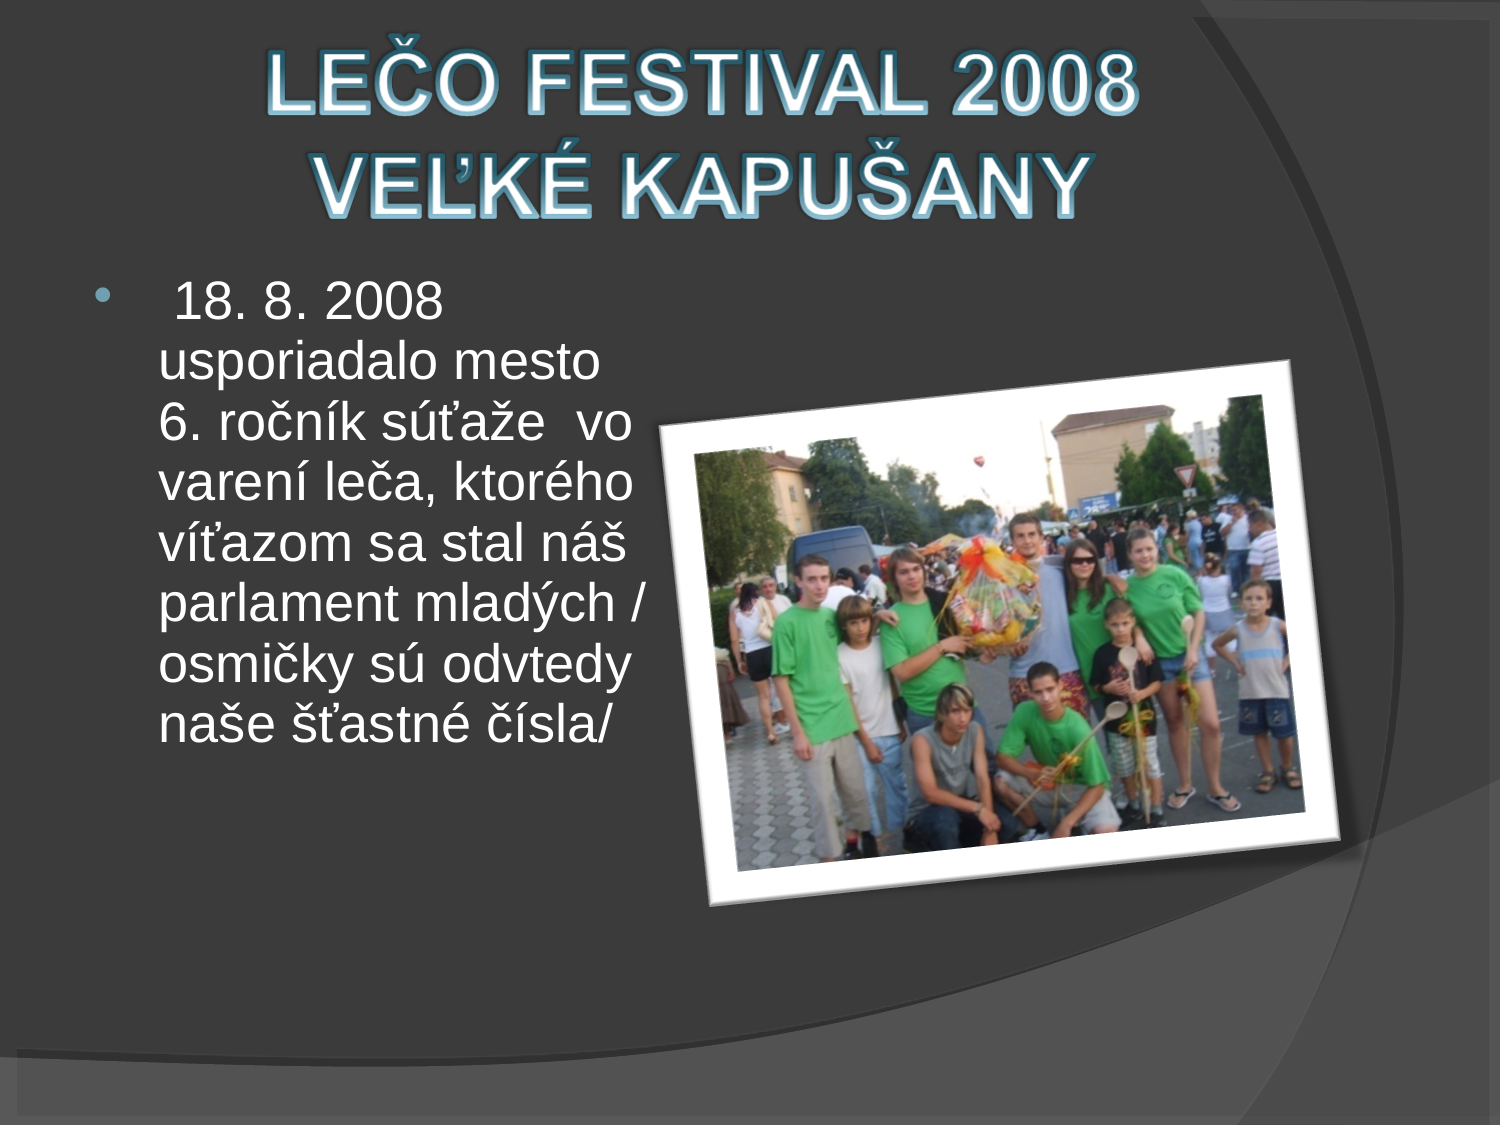

# 18. 8. 2008 usporiadalo mesto 6. ročník súťaže vo varení leča, ktorého víťazom sa stal náš parlament mladých / osmičky sú odvtedy naše šťastné čísla/